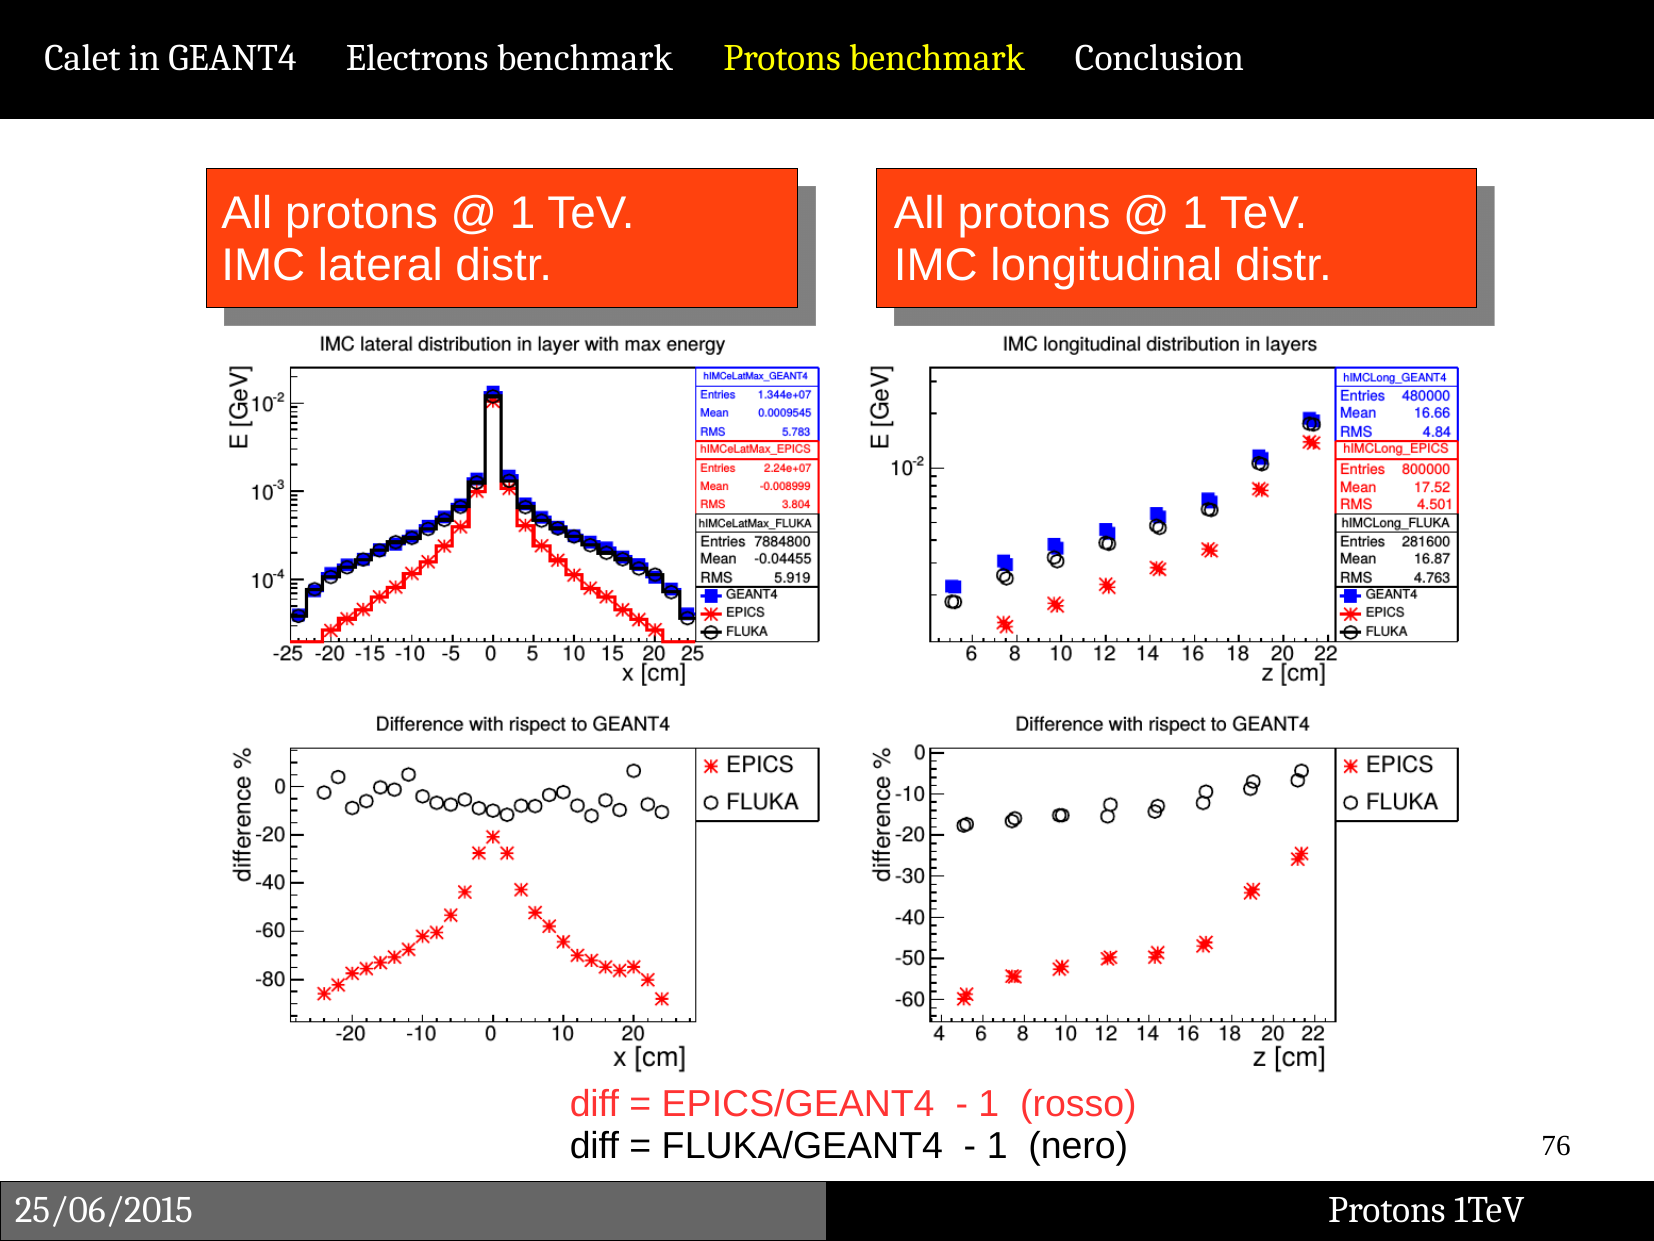

Calet in GEANT4 Electrons benchmark Protons benchmark Conclusion
All protons @ 1 TeV.
IMC lateral distr.
All protons @ 1 TeV.
IMC longitudinal distr.
diff = EPICS/GEANT4 - 1 (rosso)
diff = FLUKA/GEANT4 - 1 (nero)
76
25/06/2015
Protons 1TeV